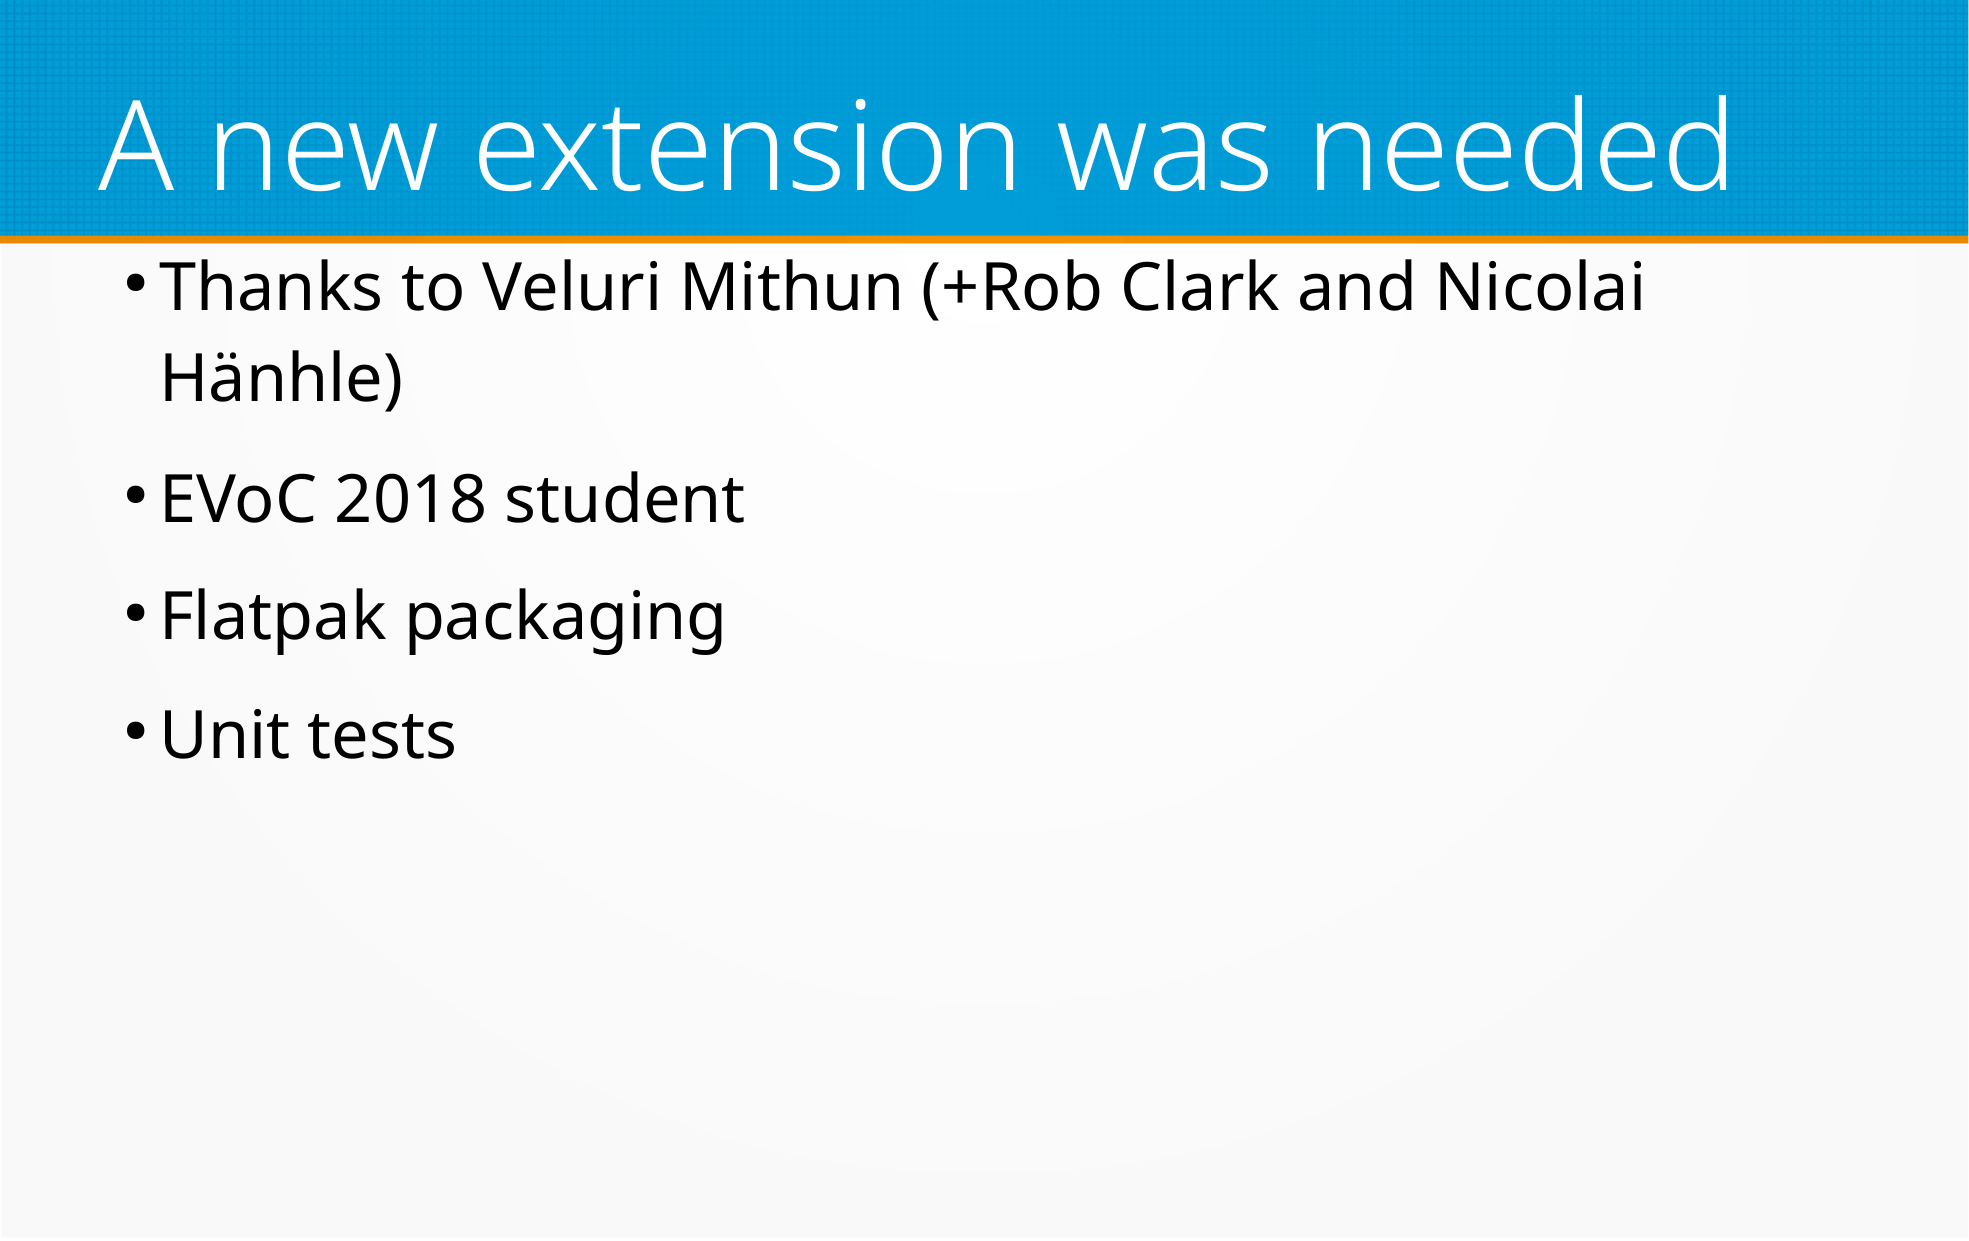

# A new extension was needed
Thanks to Veluri Mithun (+Rob Clark and Nicolai Hänhle)
EVoC 2018 student
Flatpak packaging
Unit tests